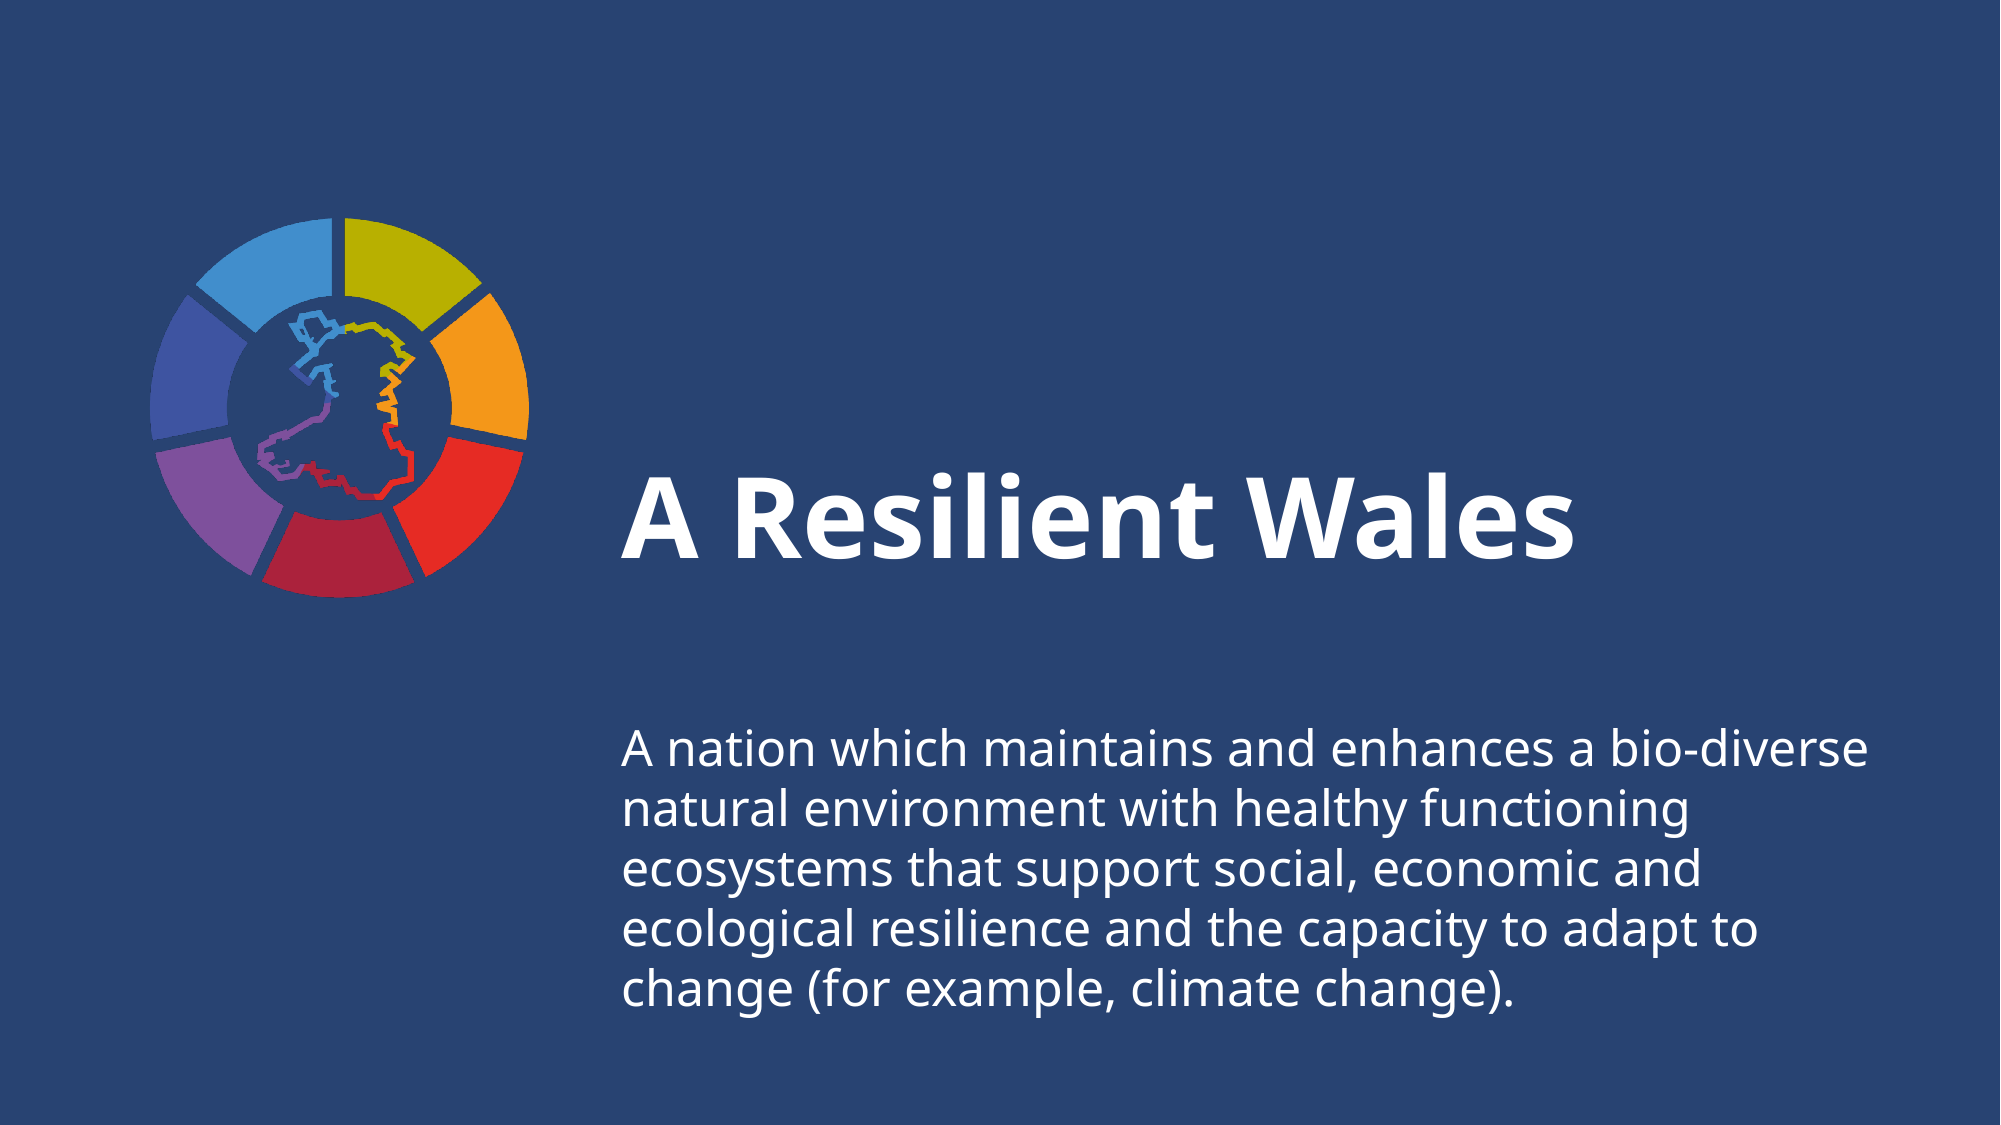

# A Resilient Wales A nation which maintains and enhances a bio-diverse natural environment with healthy functioning ecosystems that support social, economic and ecological resilience and the capacity to adapt to change (for example, climate change).